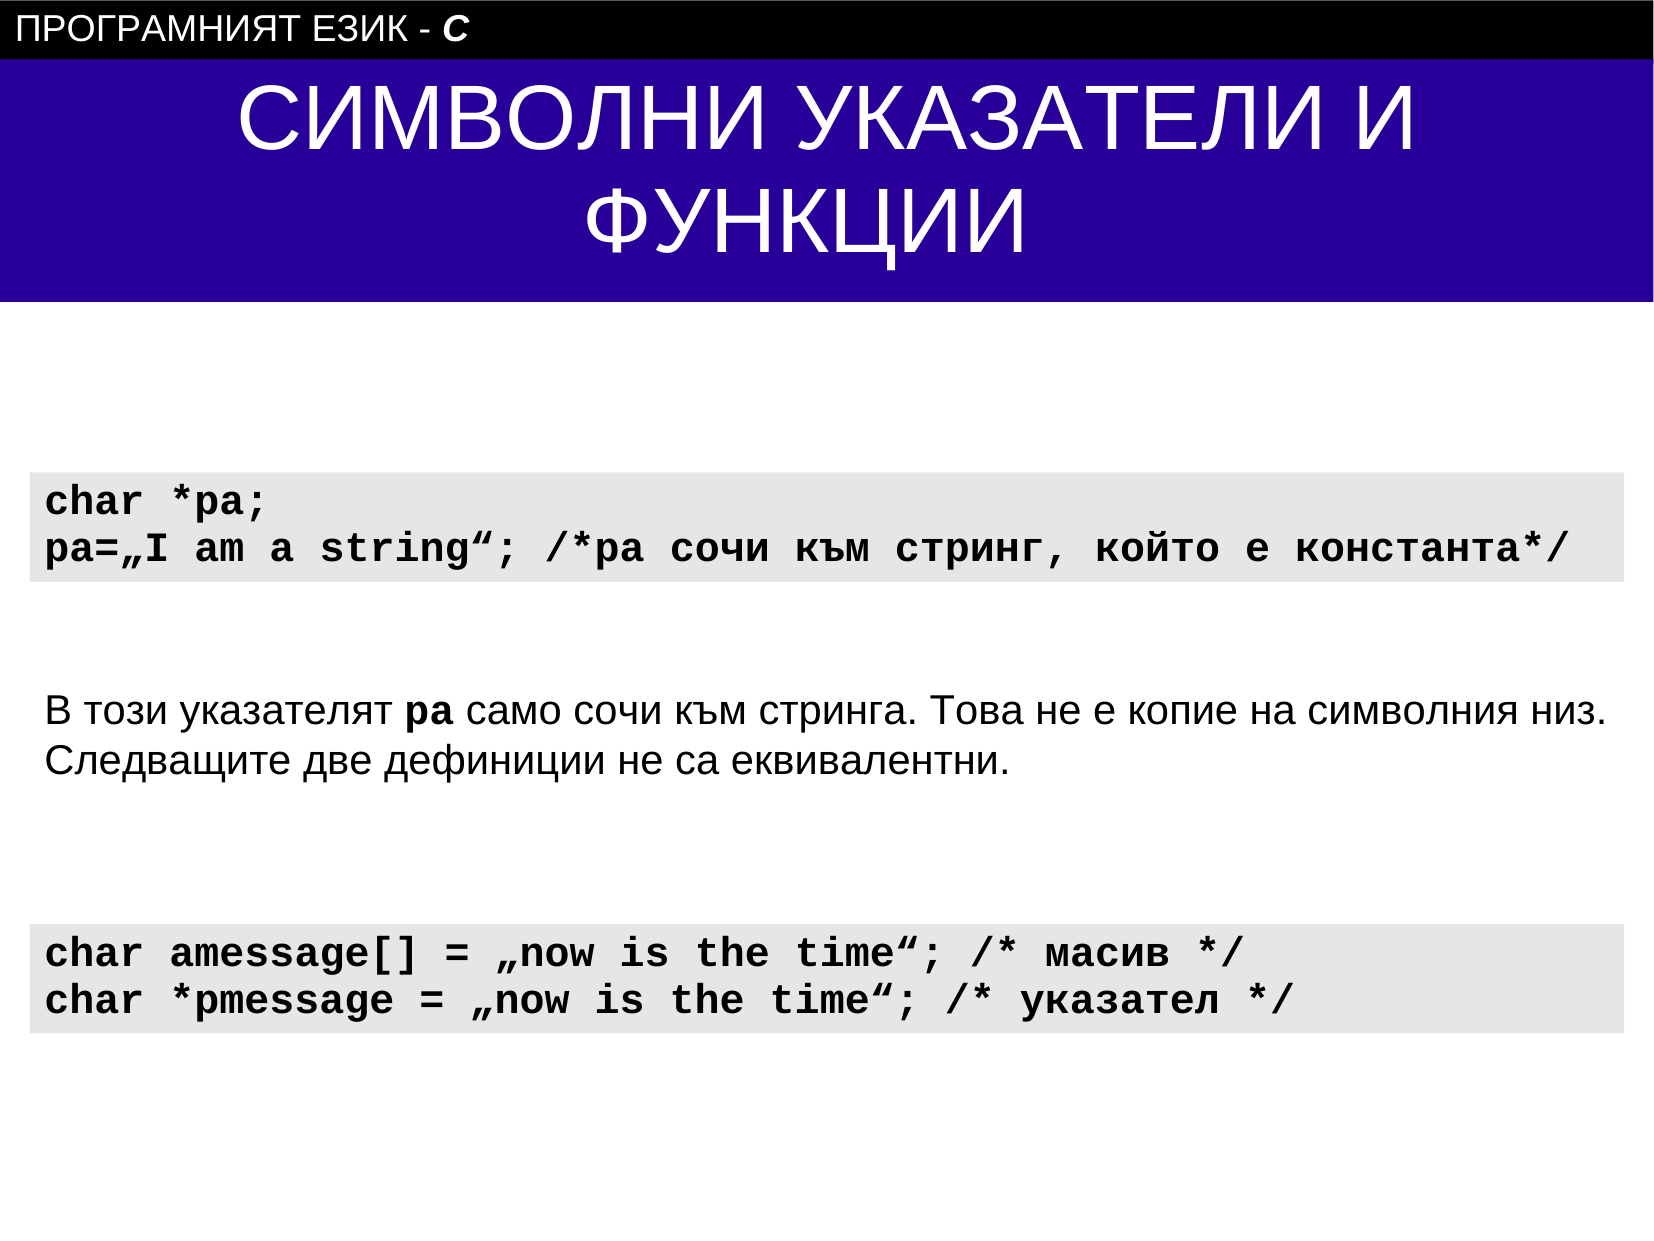

ПРОГРАМНИЯT ЕЗИК - С
			СИМВОЛНИ УКАЗАТЕЛИ И
							 ФУНКЦИИ
char *pa;
pa=„I am a string“; /*pa сочи към стринг, който е константа*/
В този указателят pa само сочи към стринга. Това не е копие на символния низ. Следващите две дефиниции не са еквивалентни.
char amessage[] = „now is the time“; /* масив */
char *pmessage = „now is the time“; /* указател */